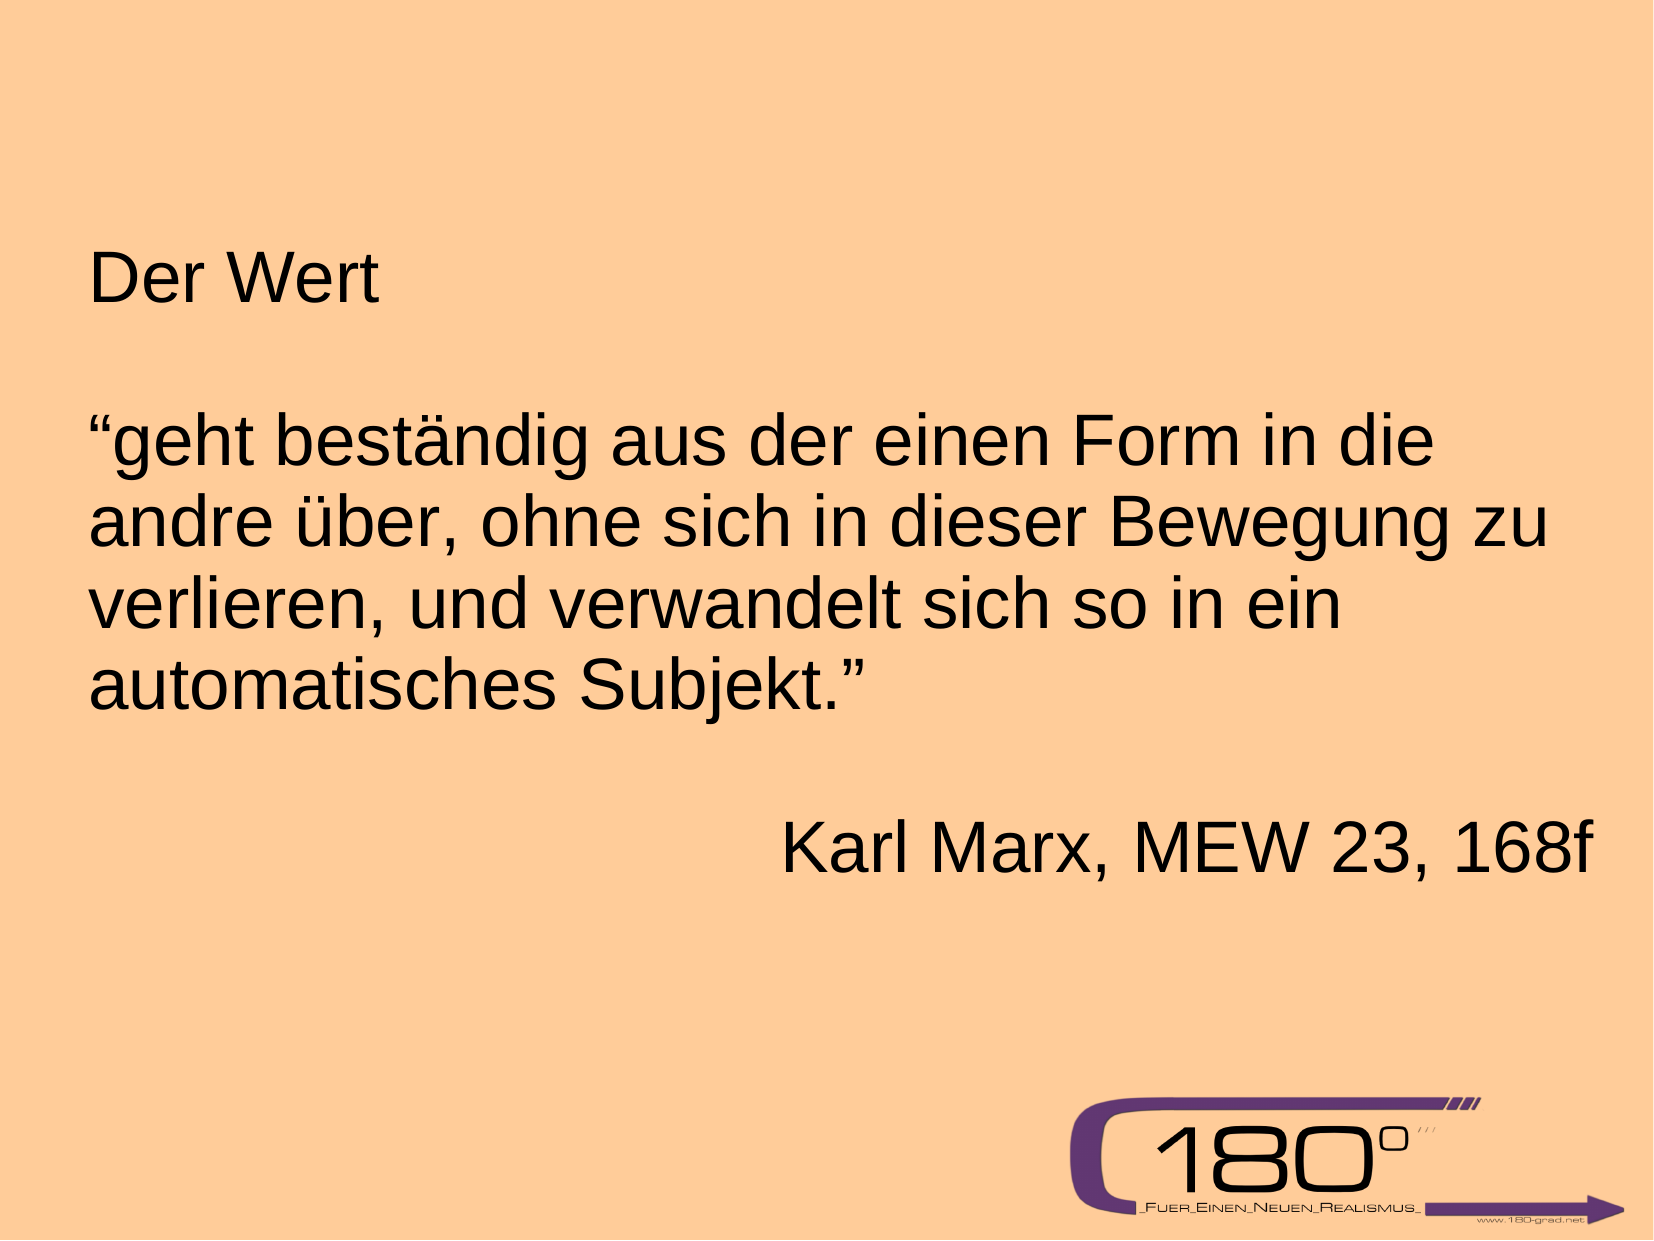

Der Wert
“geht beständig aus der einen Form in die andre über, ohne sich in dieser Bewegung zu verlieren, und verwandelt sich so in ein automatisches Subjekt.”
Karl Marx, MEW 23, 168f